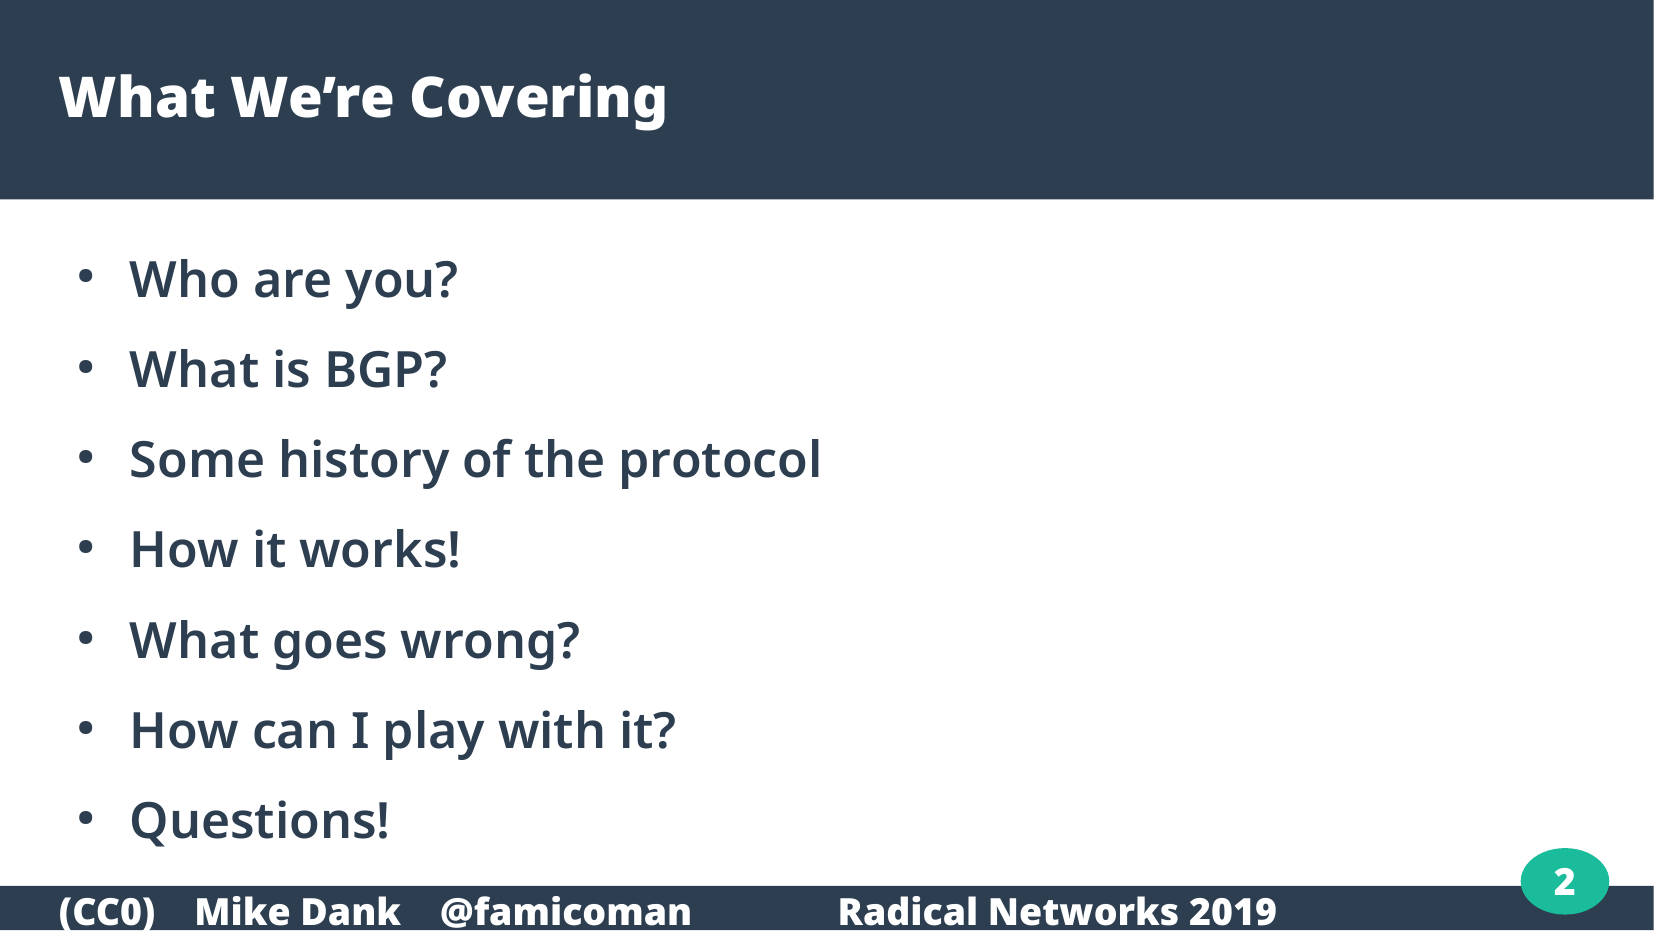

# What We’re Covering
Who are you?
What is BGP?
Some history of the protocol
How it works!
What goes wrong?
How can I play with it?
Questions!
2
(CC0) Mike Dank @famicoman
Radical Networks 2019